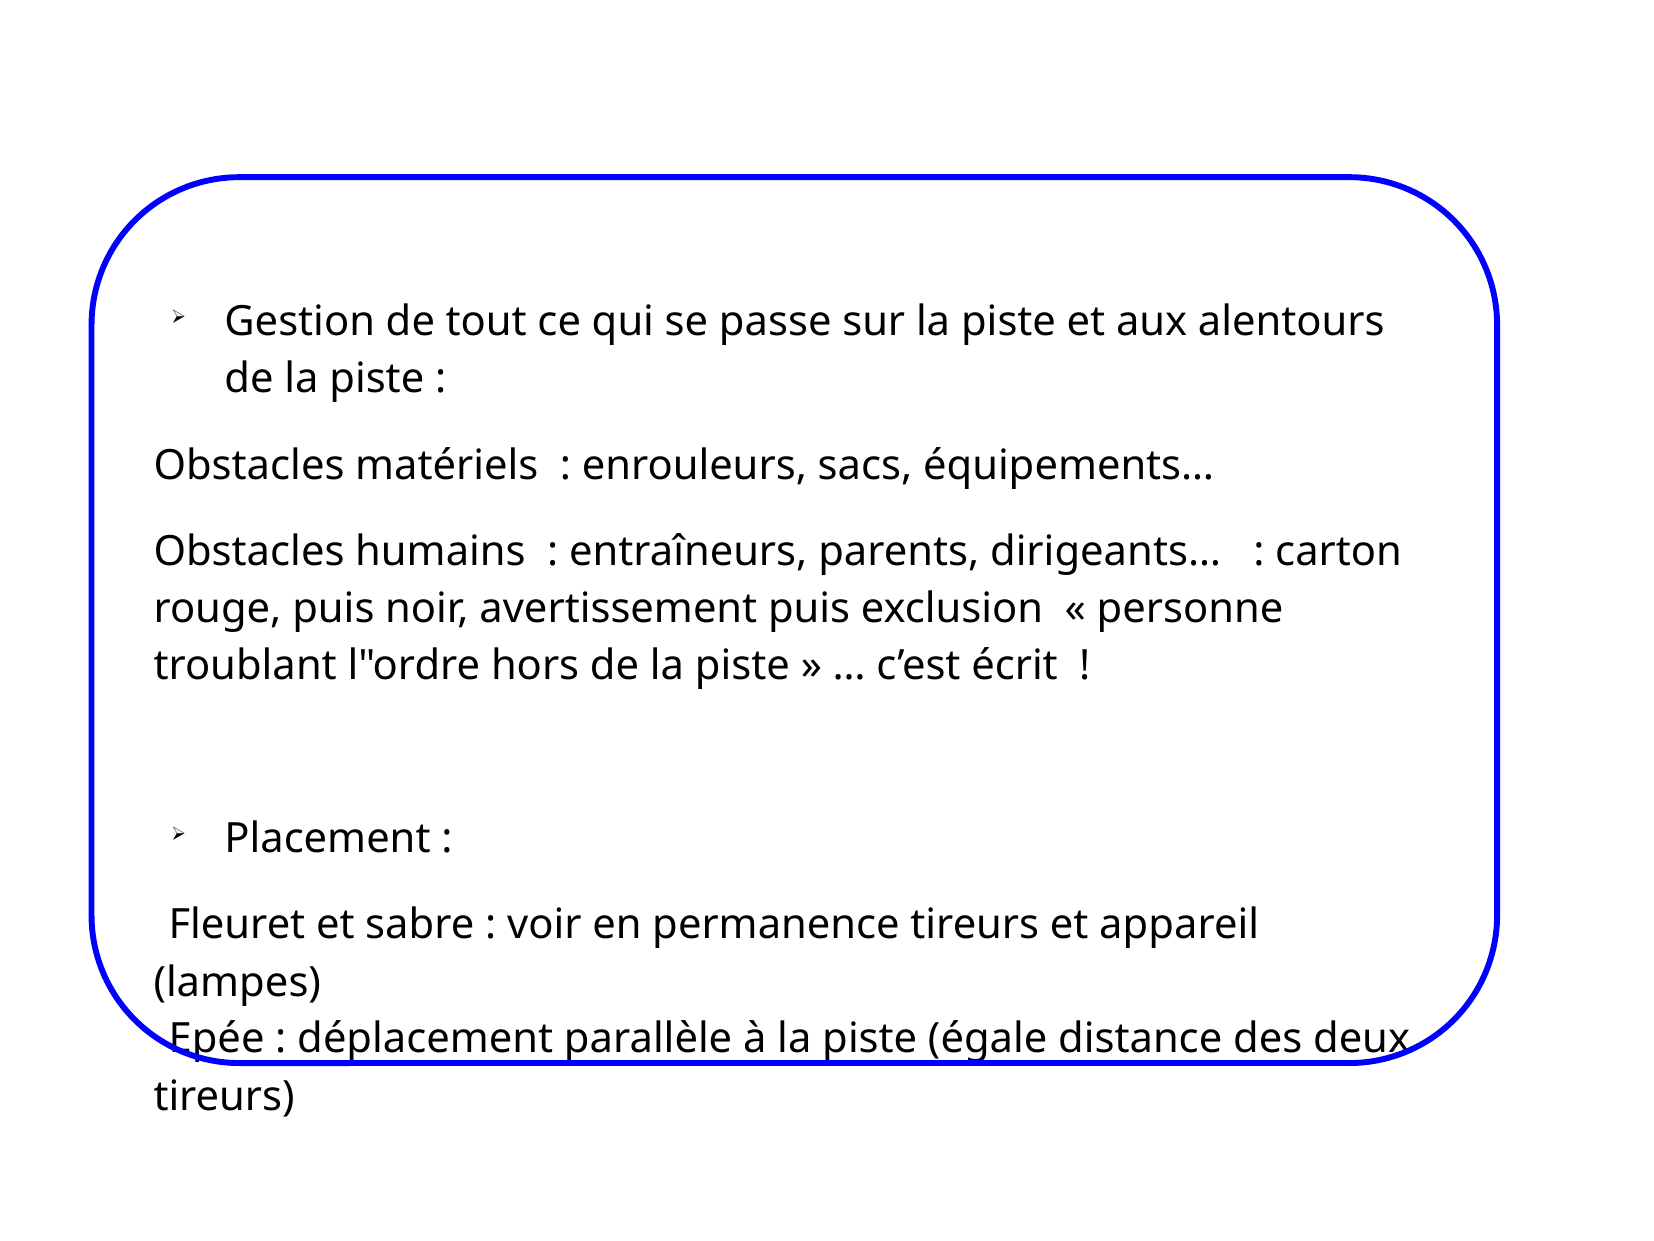

# Gestion de tout ce qui se passe sur la piste et aux alentours de la piste :
Obstacles matériels  : enrouleurs, sacs, équipements…
Obstacles humains  : entraîneurs, parents, dirigeants… : carton rouge, puis noir, avertissement puis exclusion « personne troublant l"ordre hors de la piste » … c’est écrit  !
Placement :
Fleuret et sabre : voir en permanence tireurs et appareil (lampes)
Epée : déplacement parallèle à la piste (égale distance des deux tireurs)